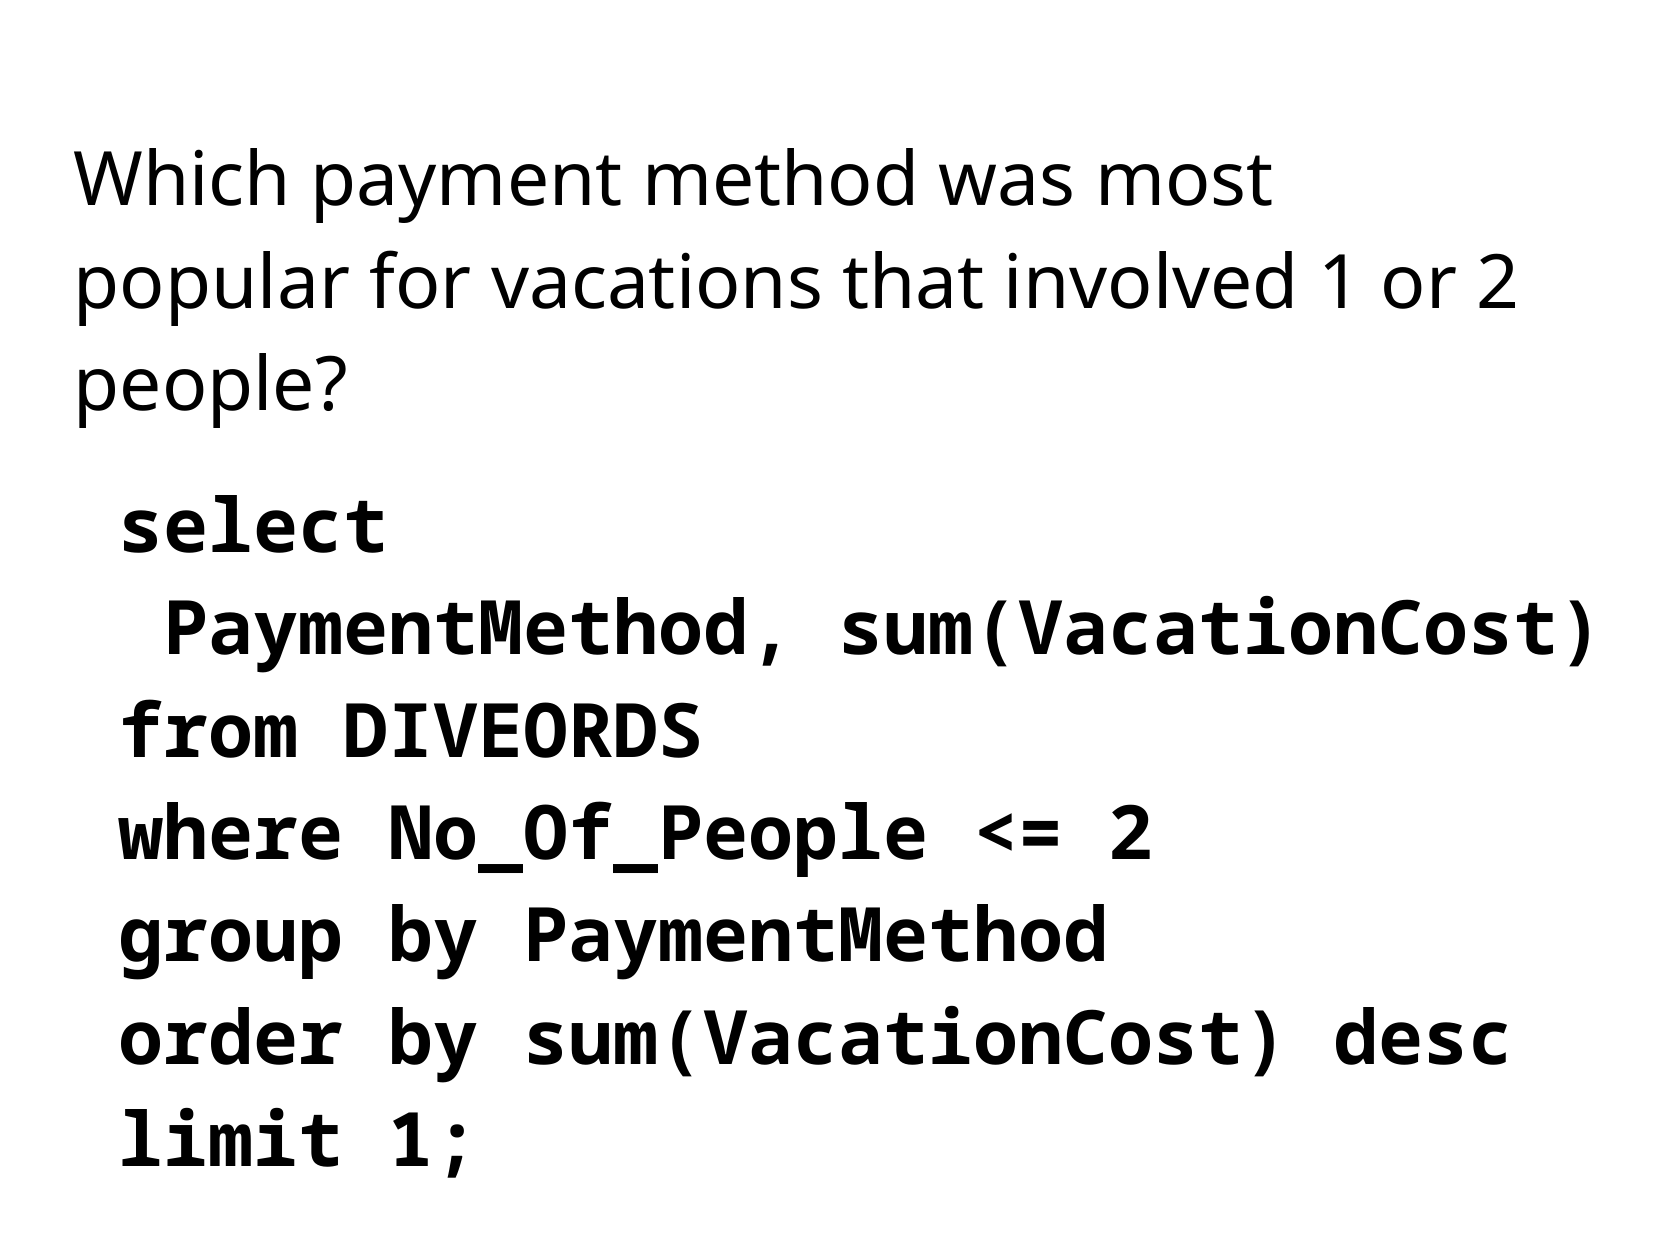

Which payment method was most popular for vacations that involved 1 or 2 people?
# select
 PaymentMethod, sum(VacationCost)
from DIVEORDS
where No_Of_People <= 2
group by PaymentMethod
order by sum(VacationCost) desc
limit 1;